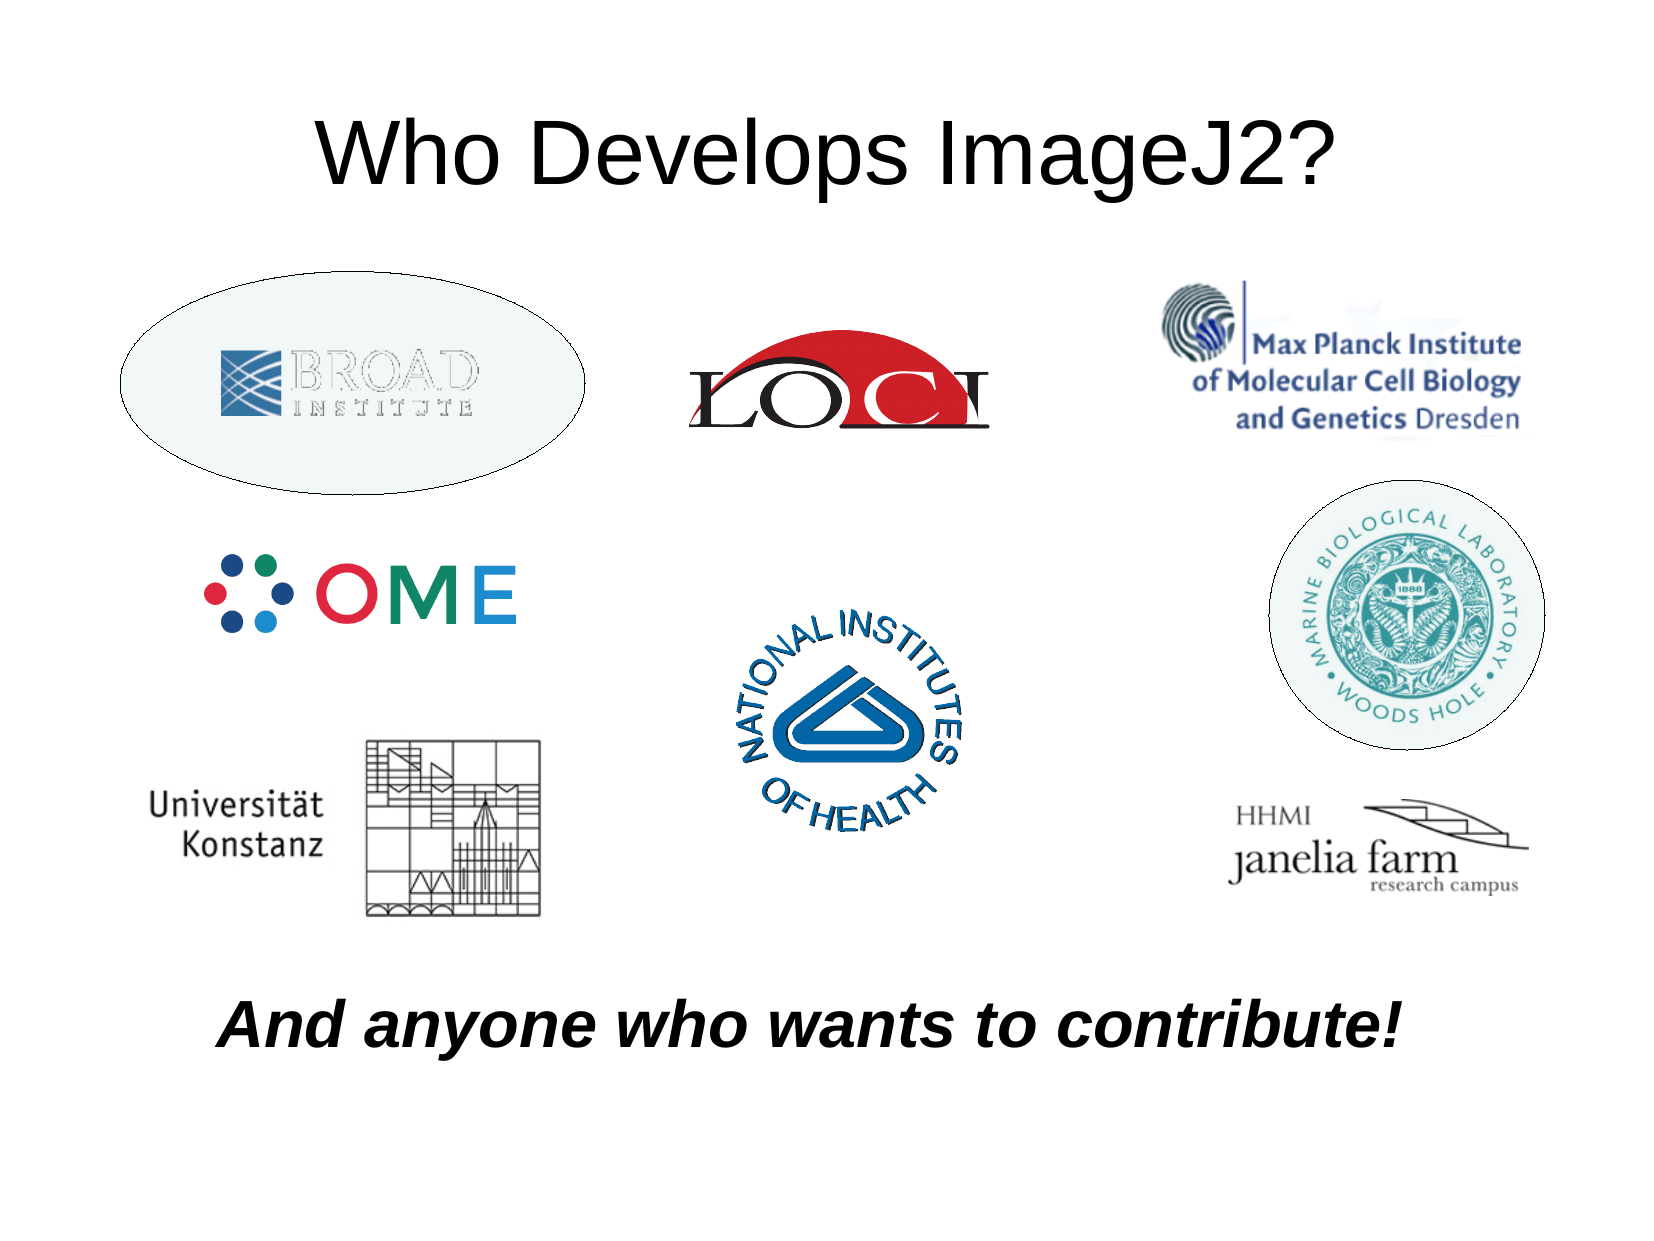

# Who Develops ImageJ2?
And anyone who wants to contribute!